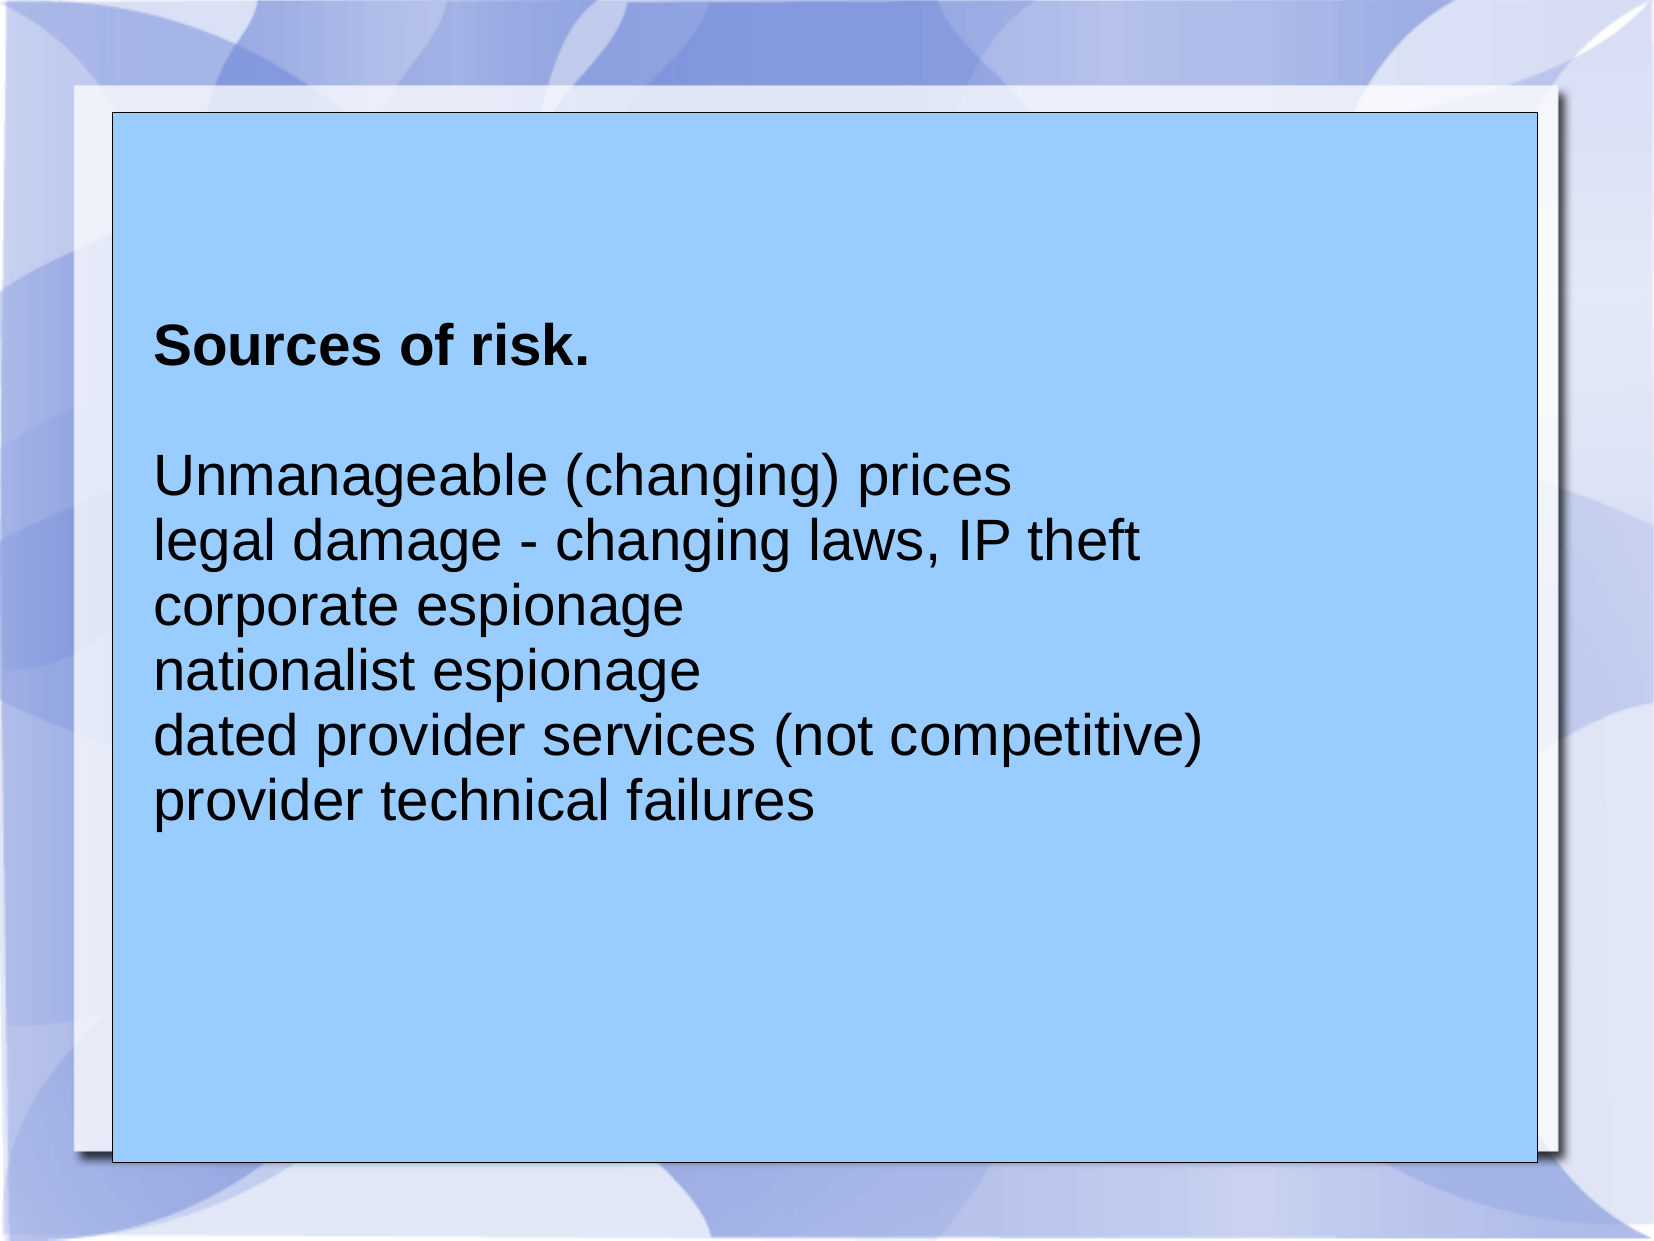

Sources of risk.
Unmanageable (changing) prices
legal damage - changing laws, IP theft
corporate espionage
nationalist espionage
dated provider services (not competitive)
provider technical failures